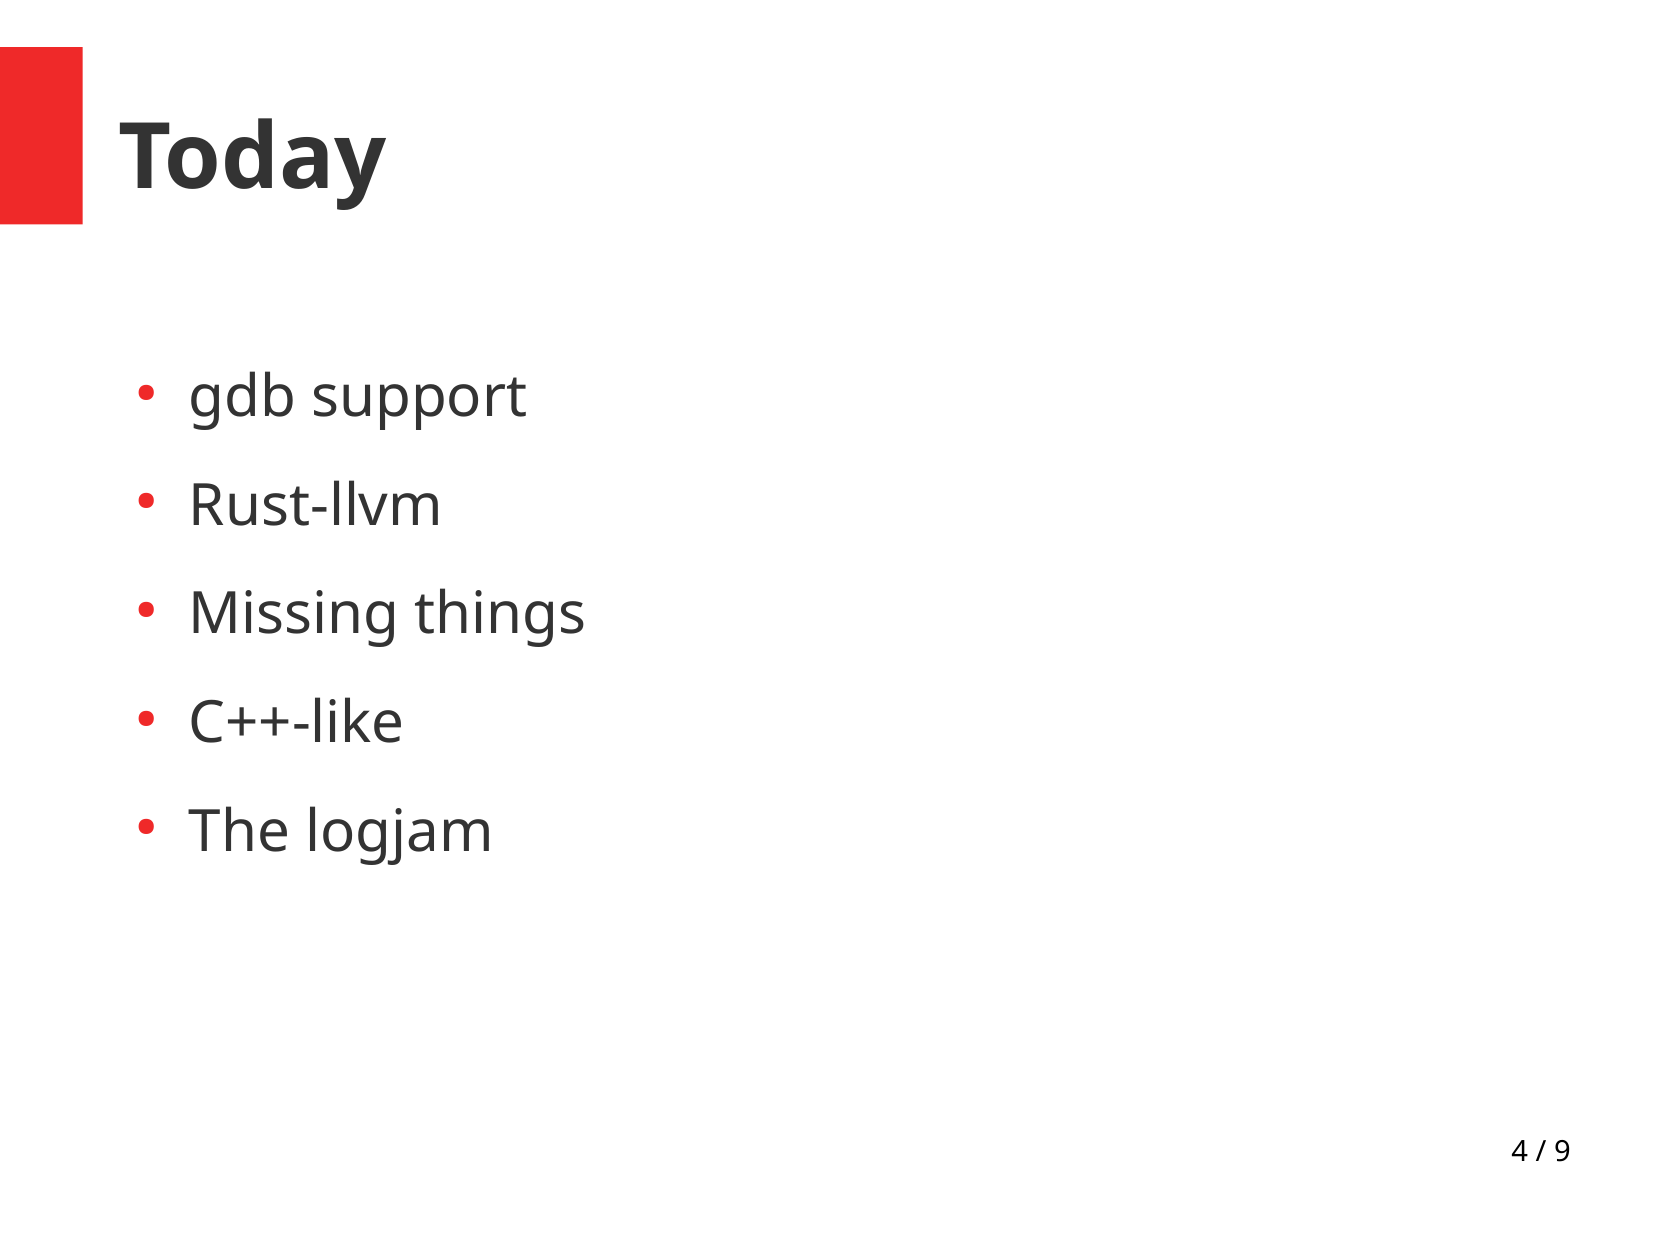

# Today
gdb support
Rust-llvm
Missing things
C++-like
The logjam
4